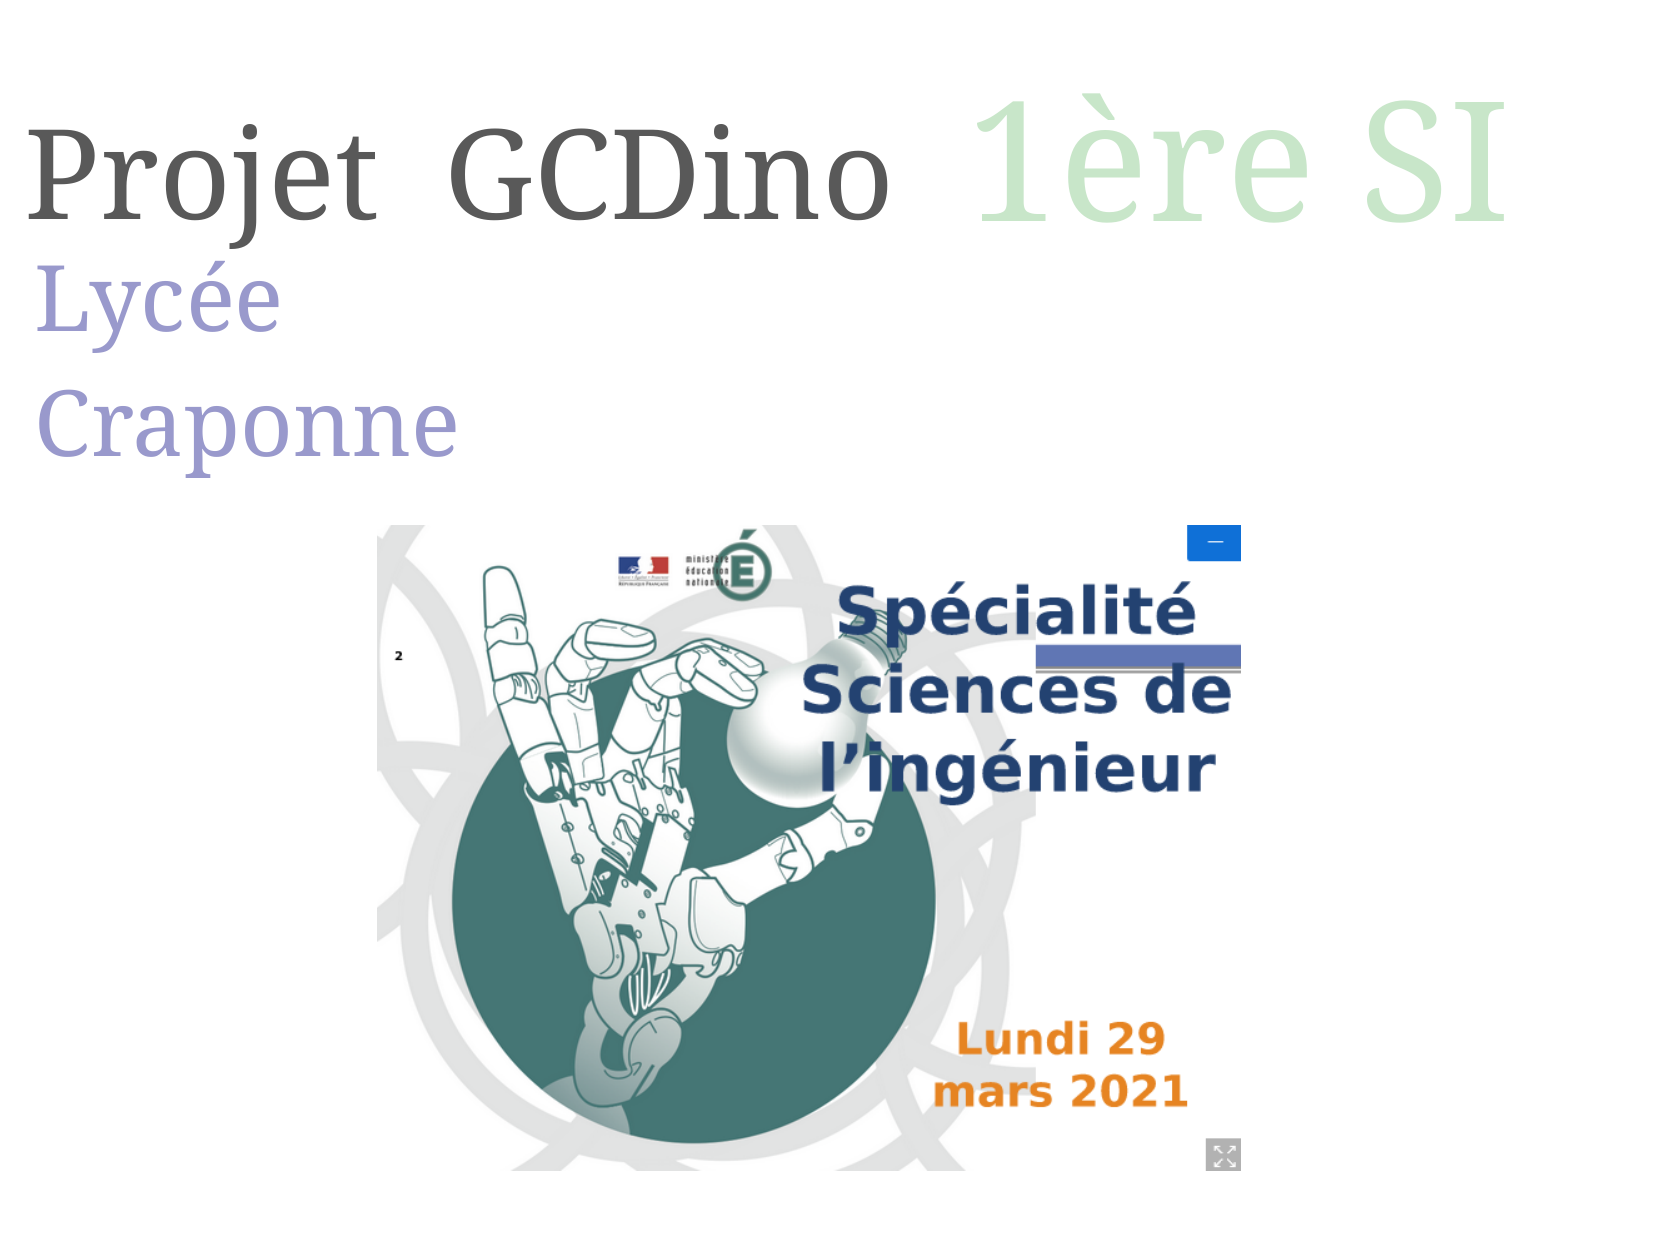

Projet GCDino
# 1ère SI
Lycée Craponne